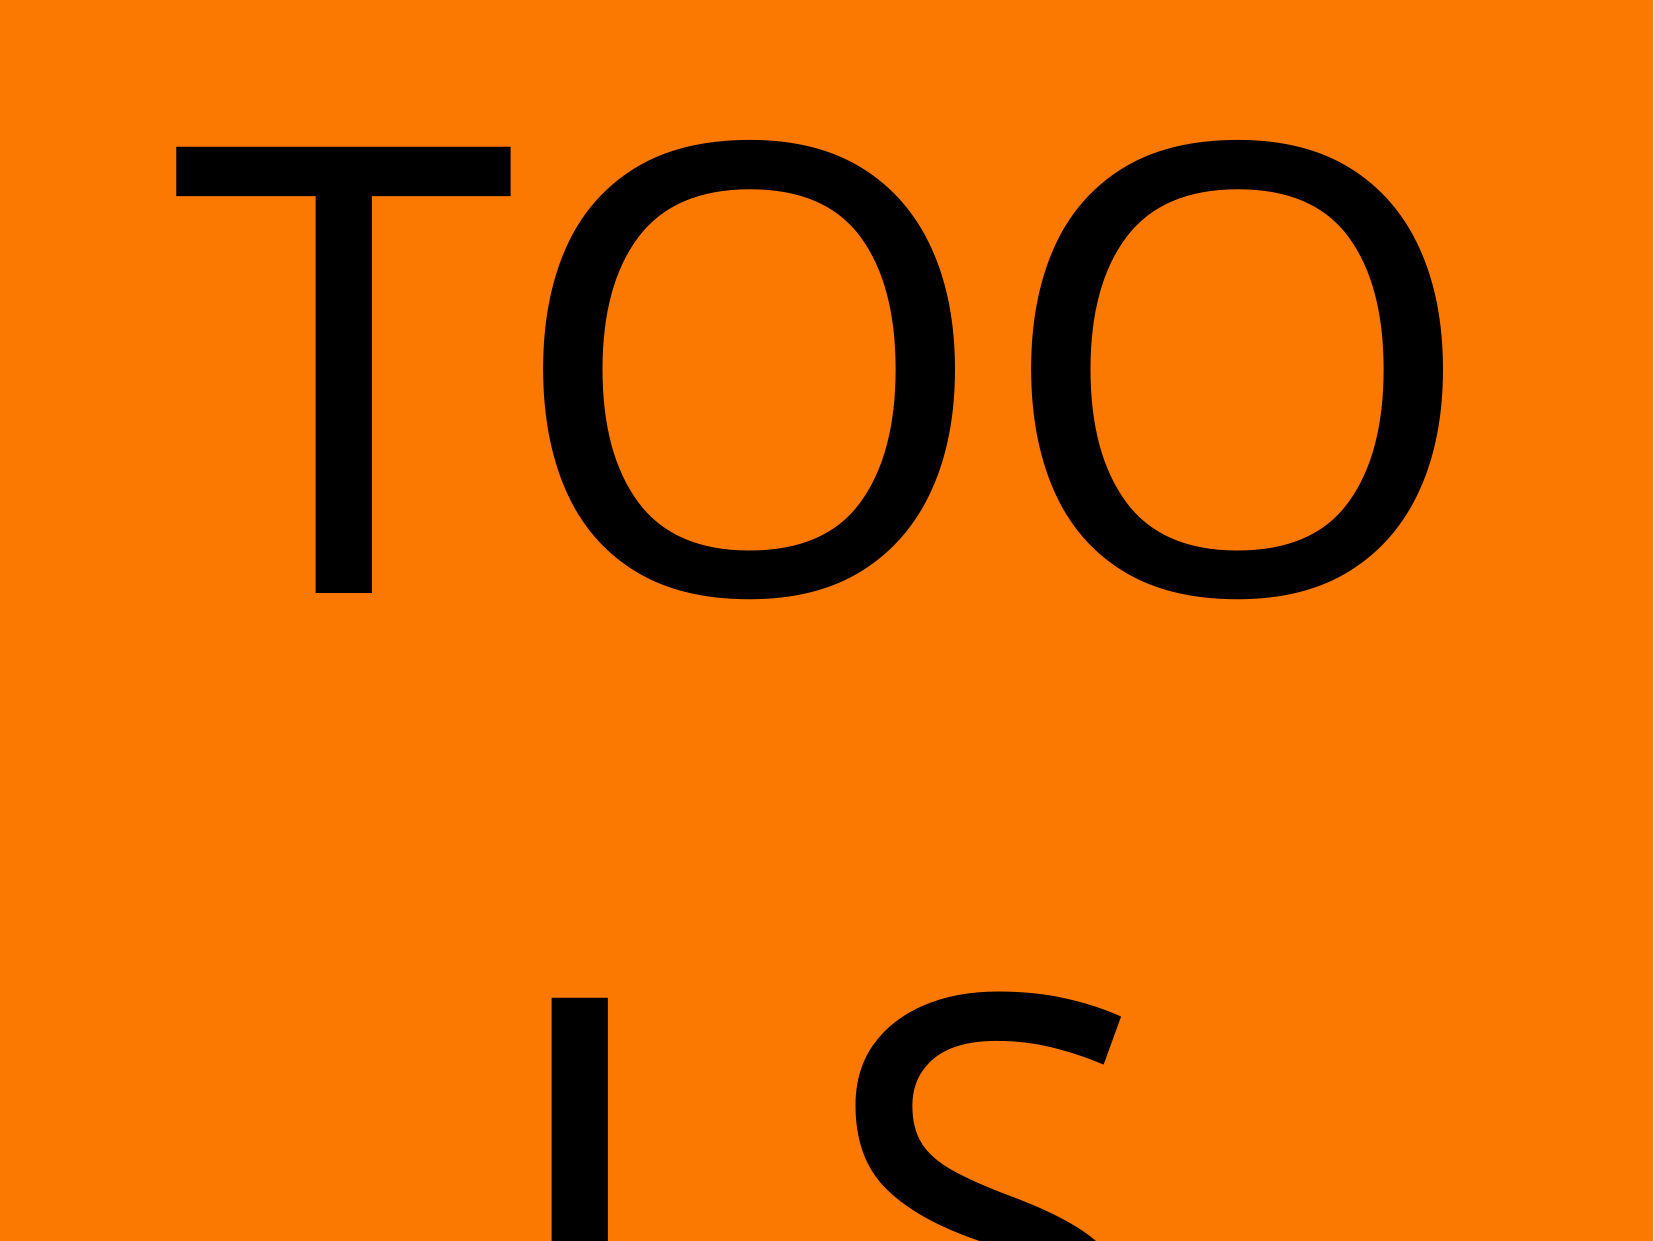

Never become the tool of your
TOOLS